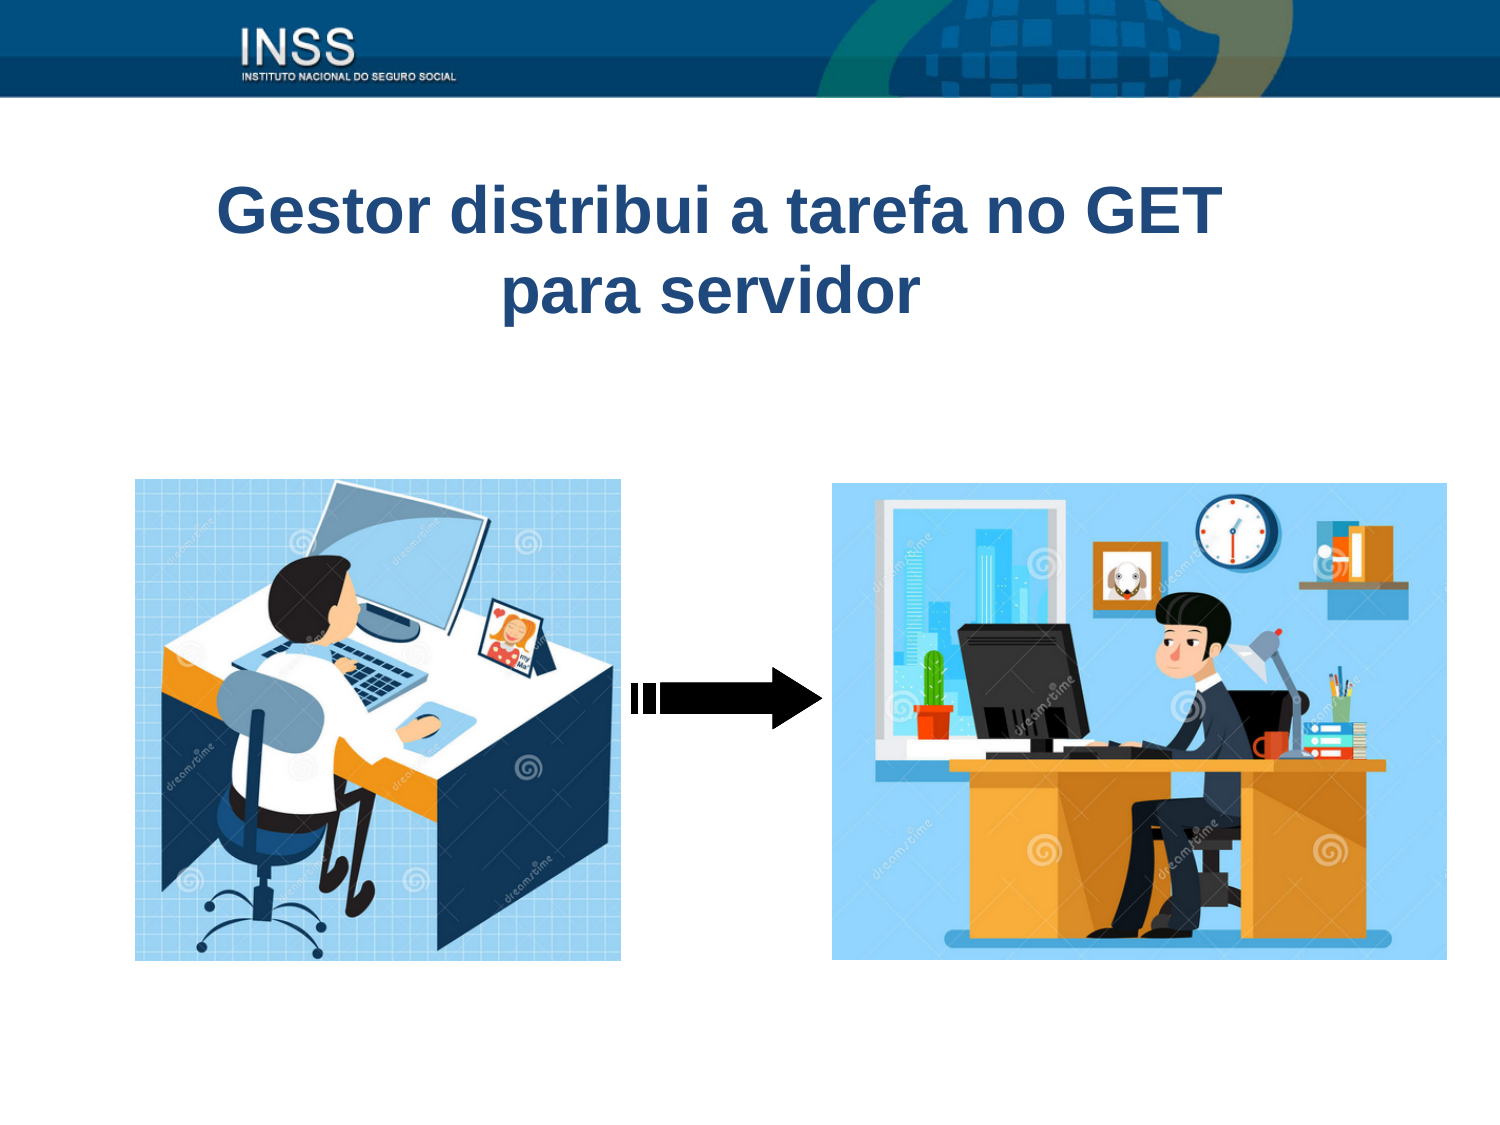

Gestor distribui a tarefa no GET para servidor